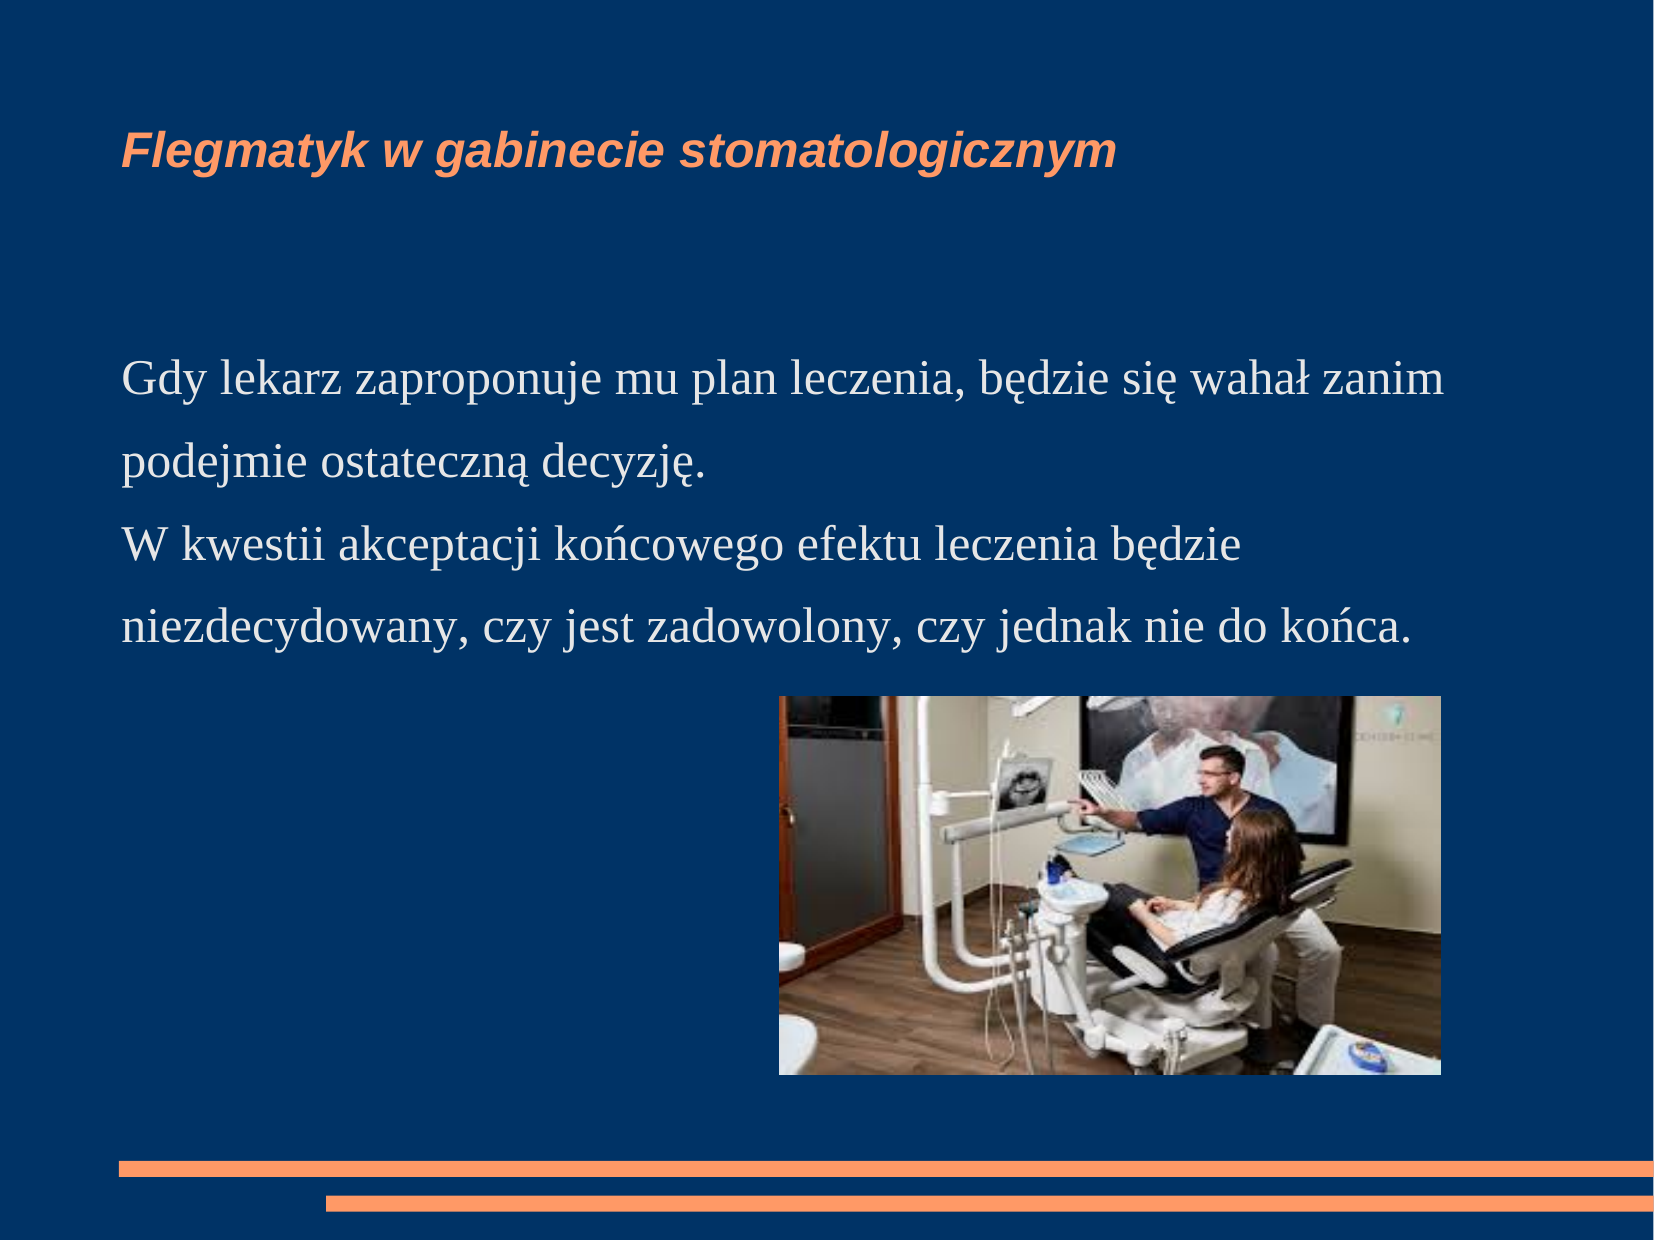

# Flegmatyk w gabinecie stomatologicznym
Gdy lekarz zaproponuje mu plan leczenia, będzie się wahał zanim podejmie ostateczną decyzję.
W kwestii akceptacji końcowego efektu leczenia będzie niezdecydowany, czy jest zadowolony, czy jednak nie do końca.